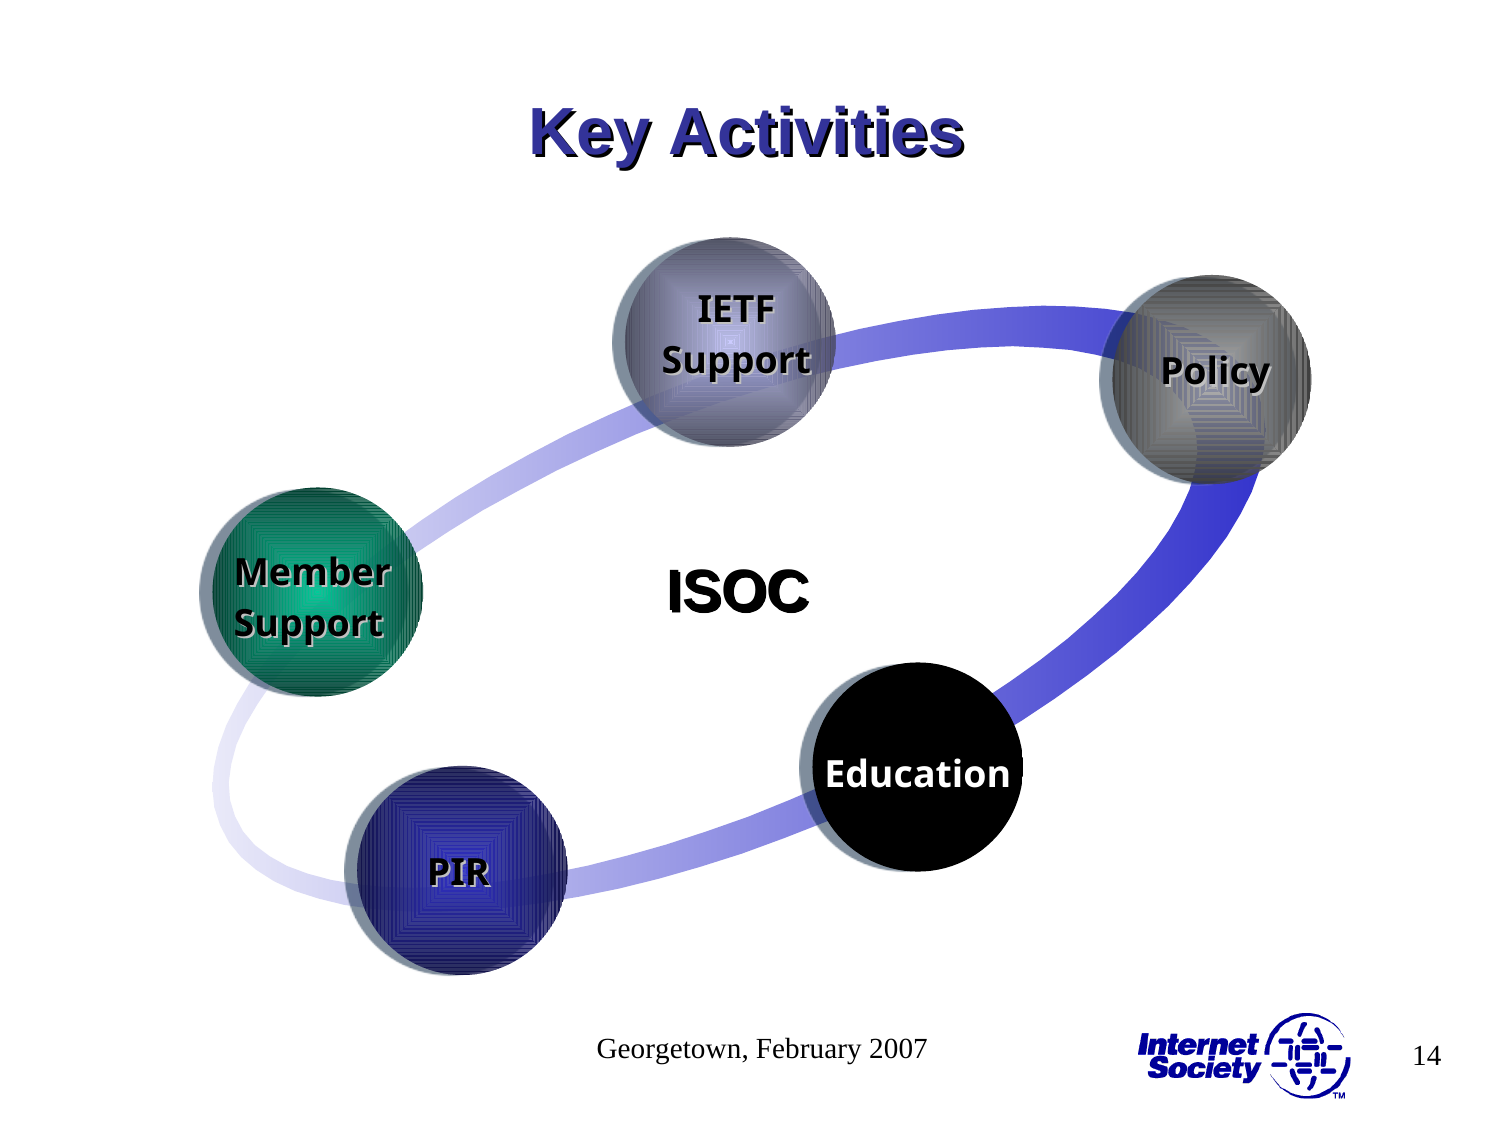

# Key Activities
IETF
Support
Policy
Member
Support
ISOC
Education
PIR